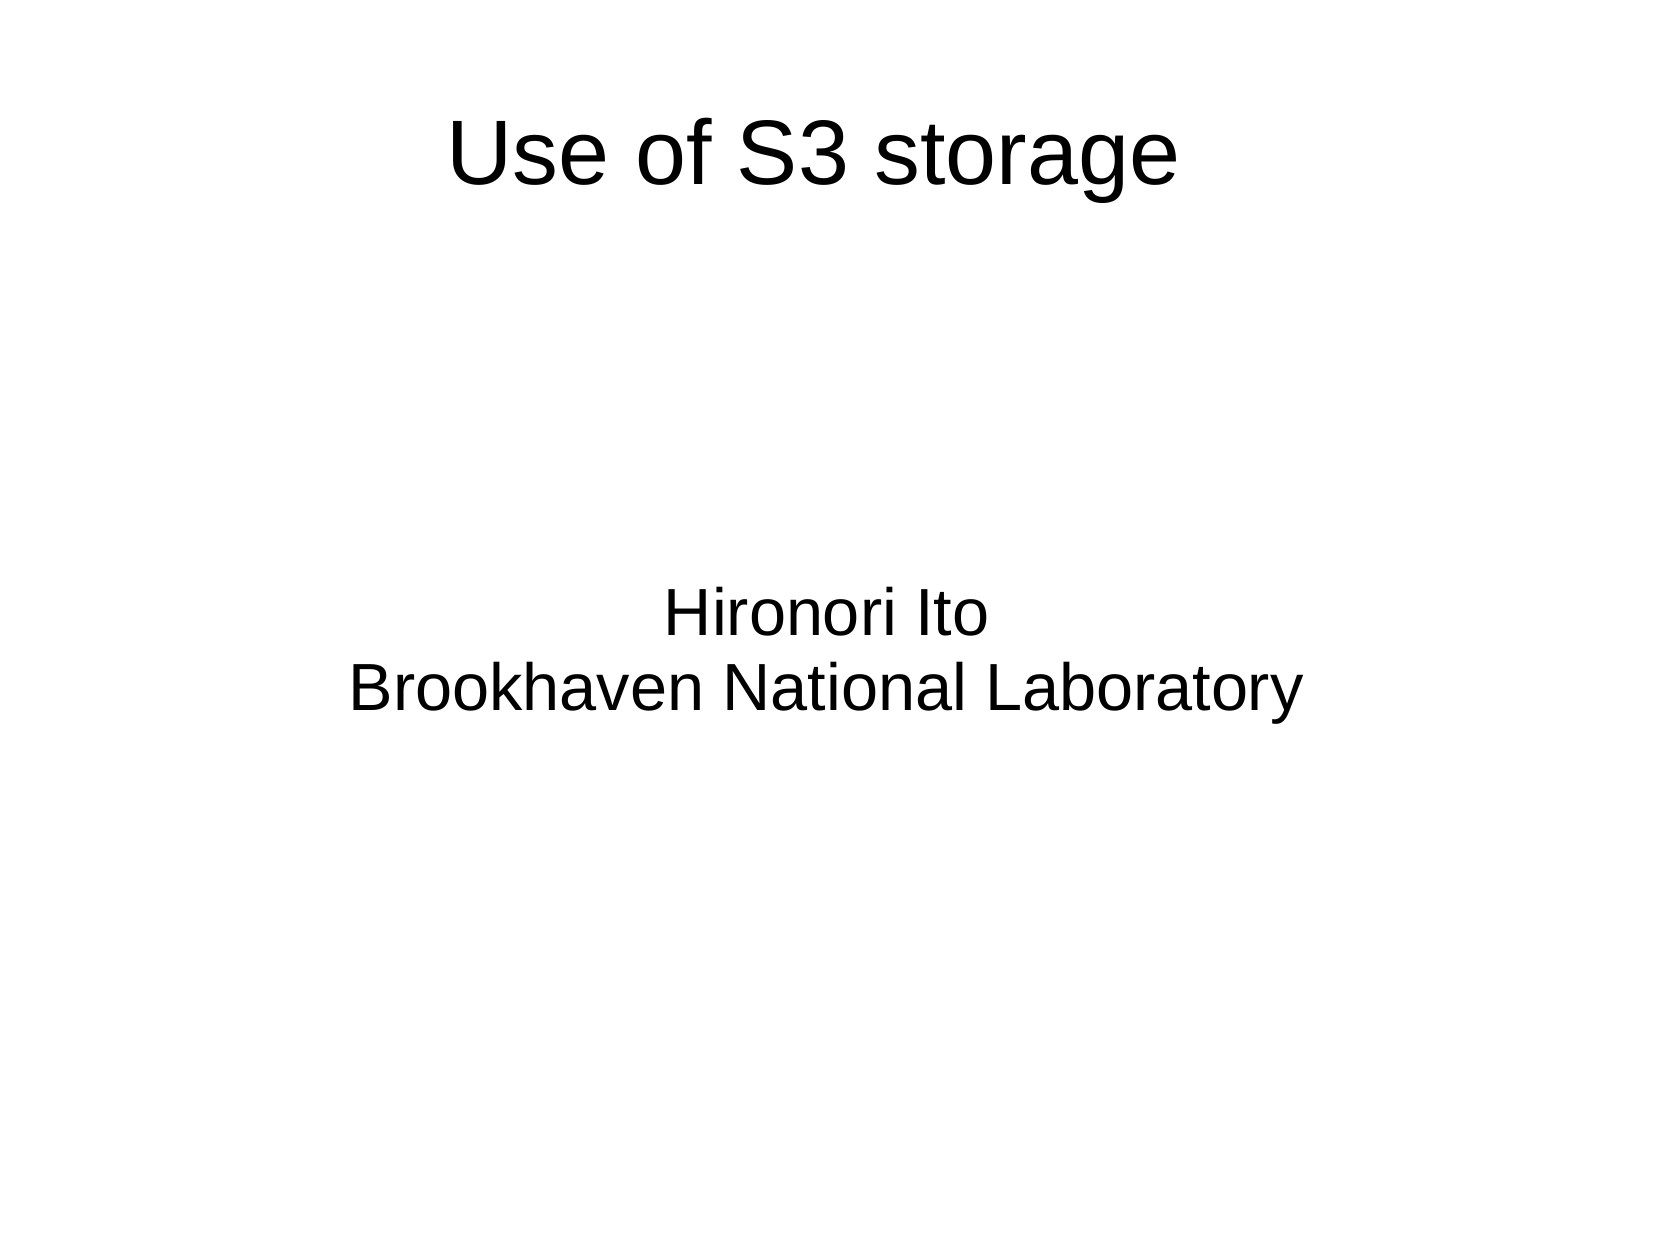

# Use of S3 storage
Hironori Ito
Brookhaven National Laboratory